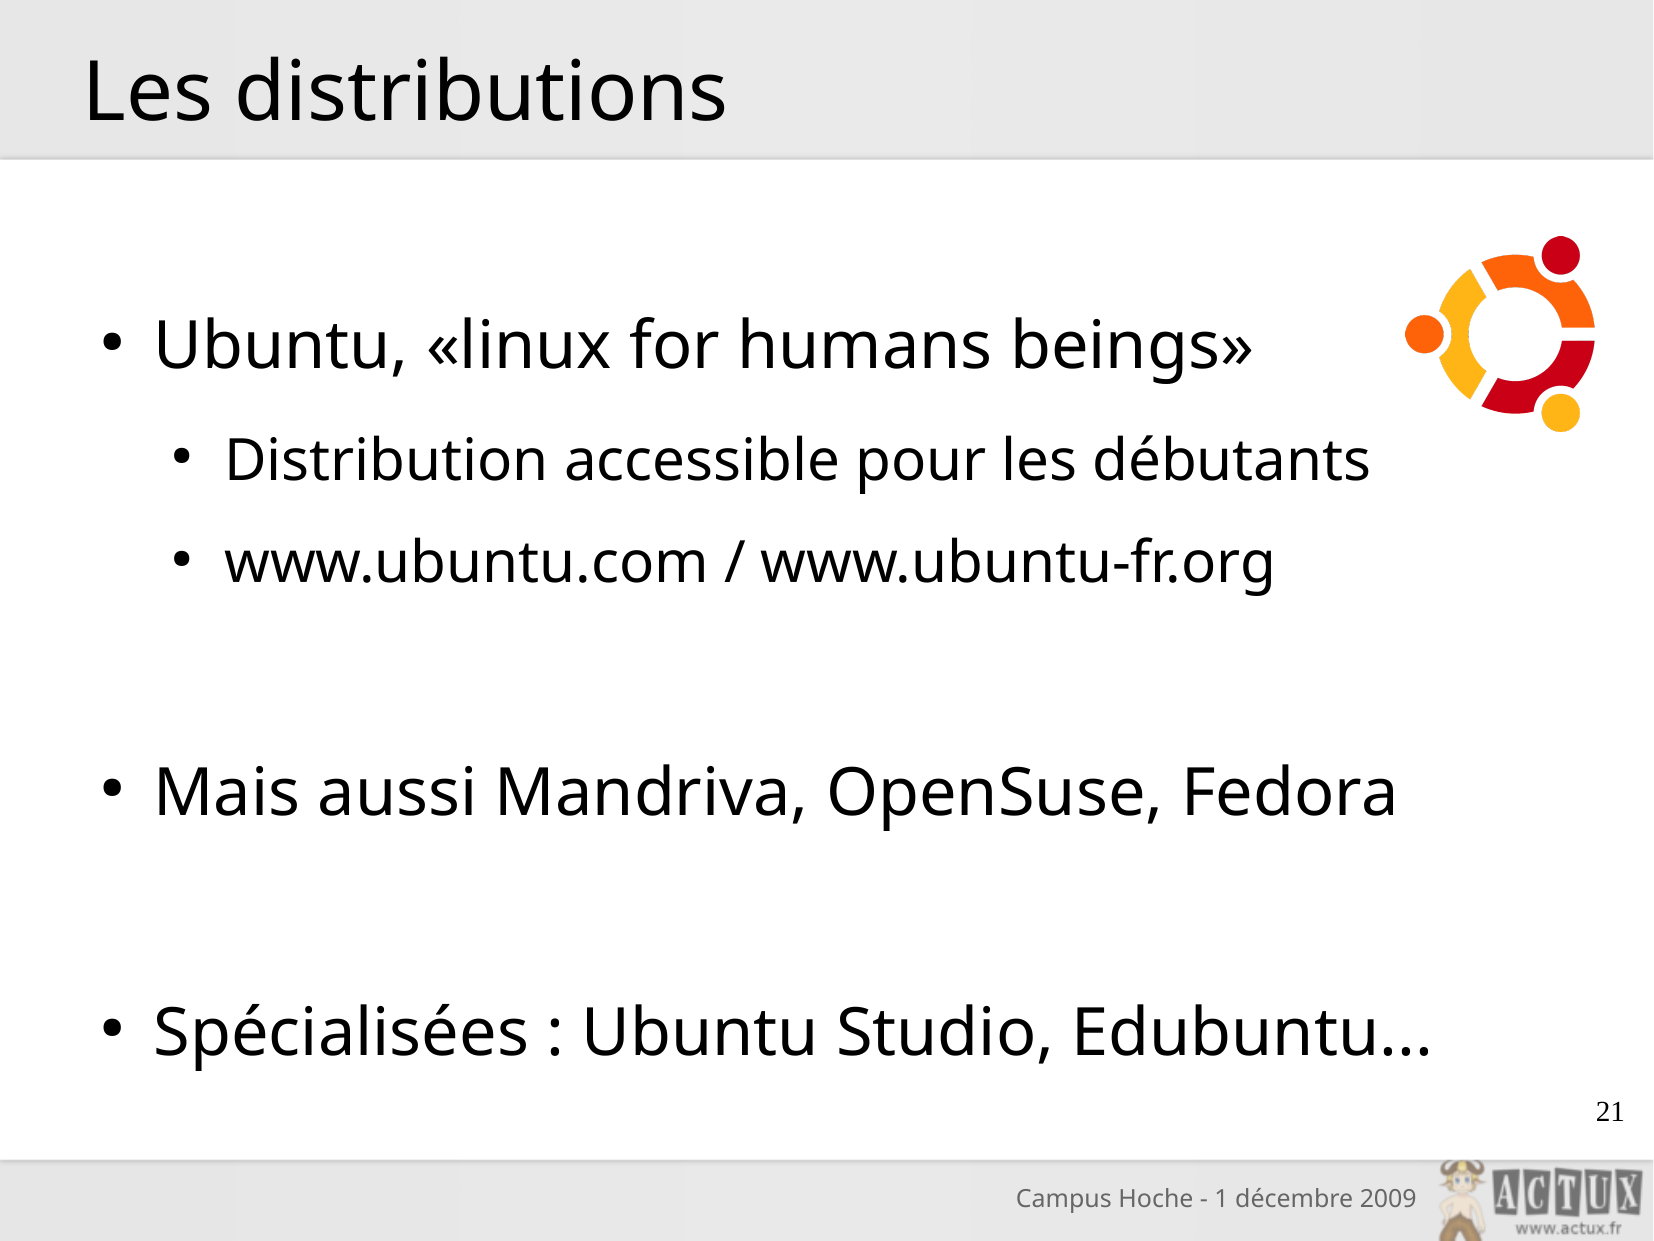

# Les distributions
Ubuntu, «linux for humans beings»
Distribution accessible pour les débutants
www.ubuntu.com / www.ubuntu-fr.org
Mais aussi Mandriva, OpenSuse, Fedora
Spécialisées : Ubuntu Studio, Edubuntu...
21
Campus Hoche - 1 décembre 2009